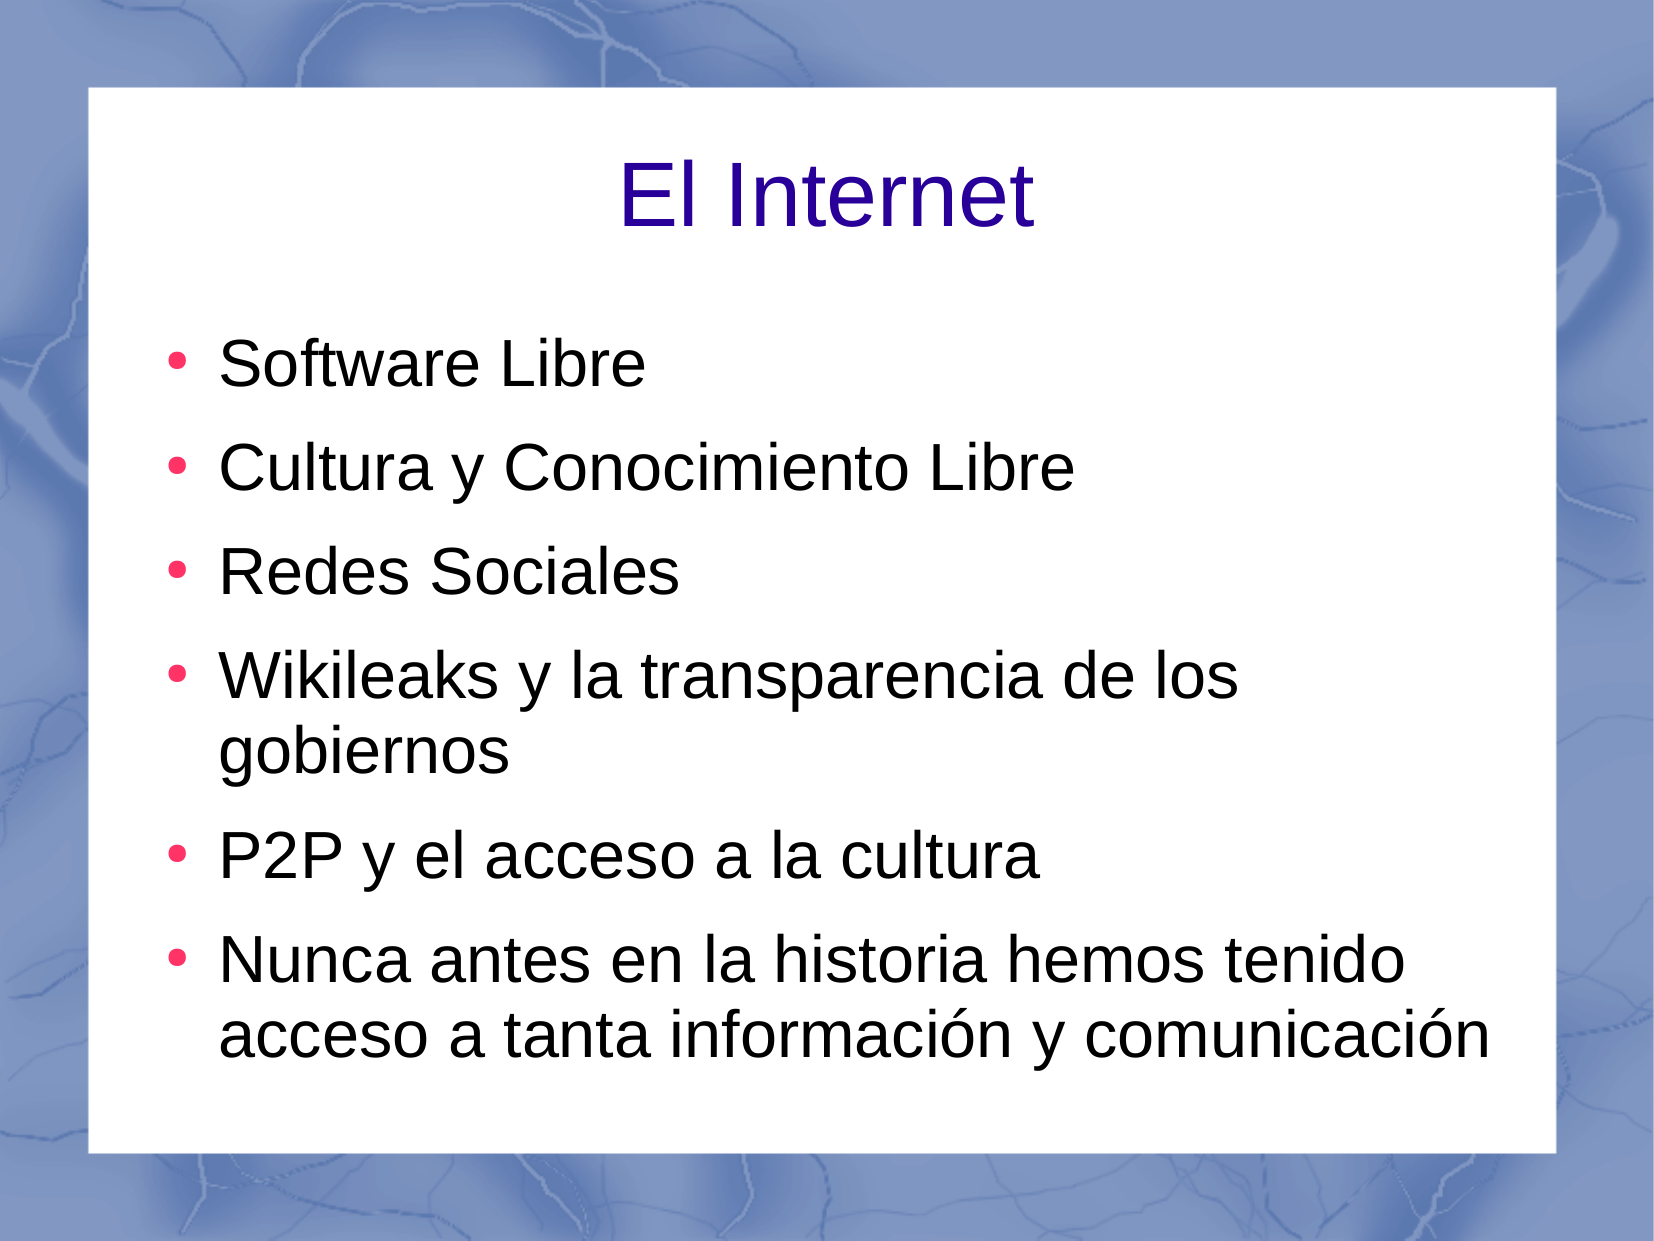

# El Internet
Software Libre
Cultura y Conocimiento Libre
Redes Sociales
Wikileaks y la transparencia de los gobiernos
P2P y el acceso a la cultura
Nunca antes en la historia hemos tenido acceso a tanta información y comunicación